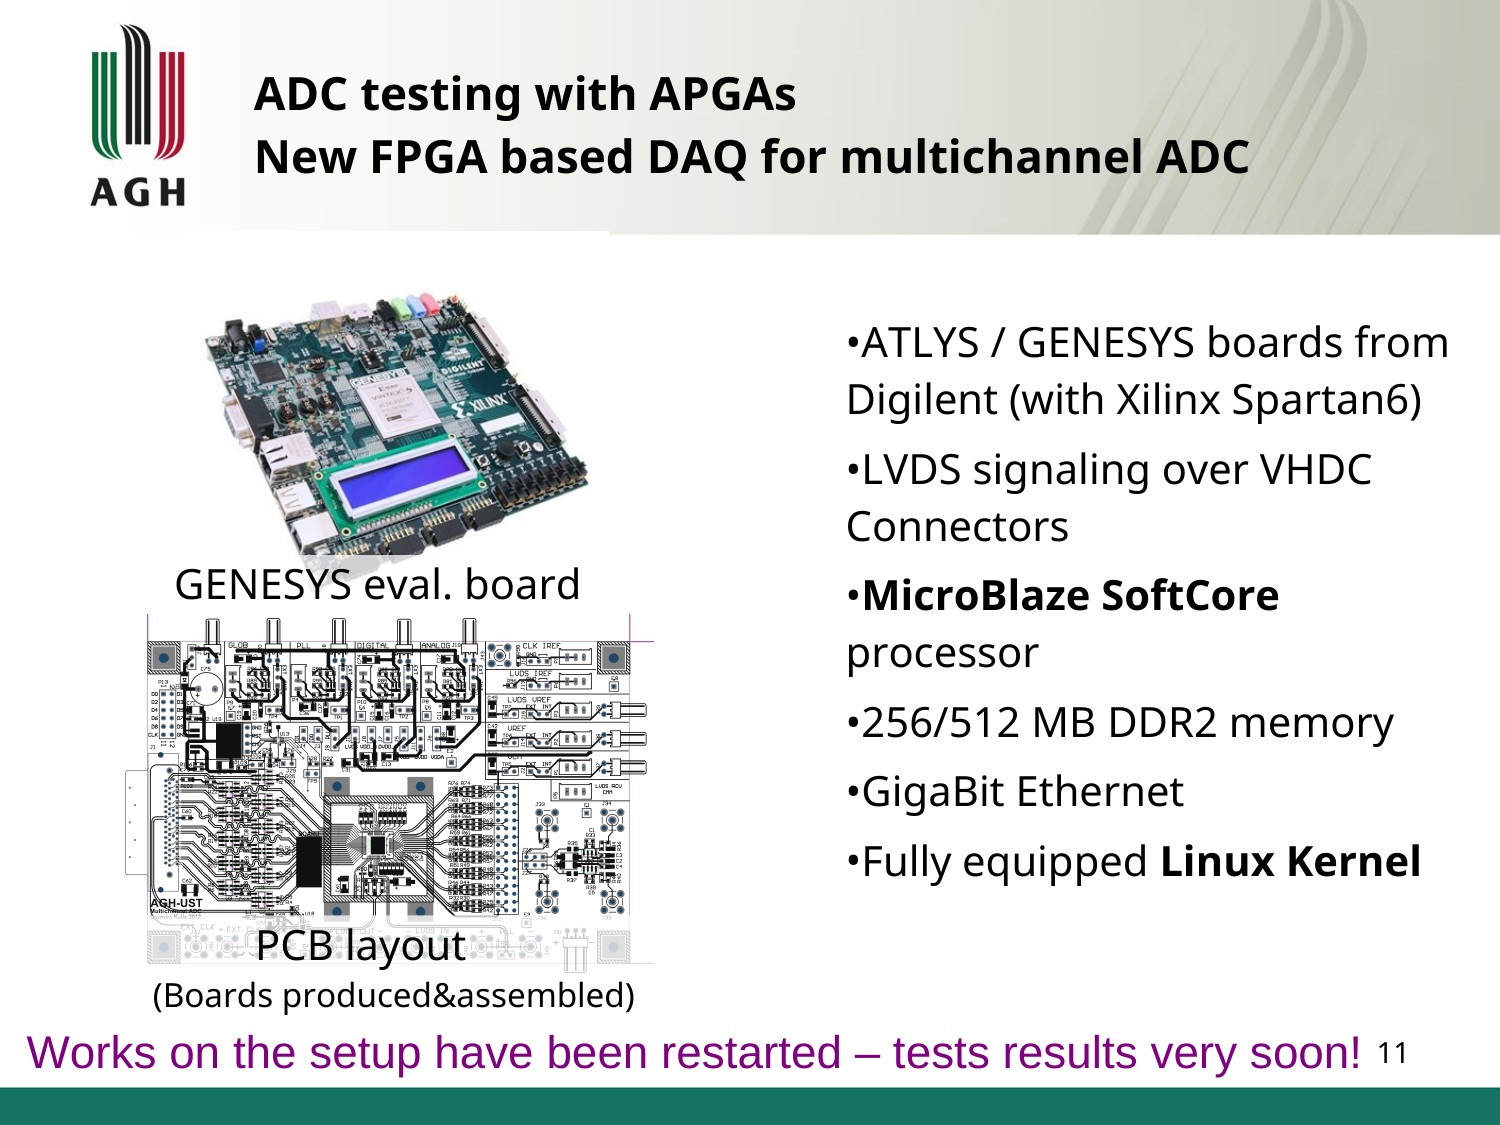

# ADC testing with APGAs New FPGA based DAQ for multichannel ADC
ATLYS / GENESYS boards from Digilent (with Xilinx Spartan6)
LVDS signaling over VHDC Connectors
MicroBlaze SoftCore processor
256/512 MB DDR2 memory
GigaBit Ethernet
Fully equipped Linux Kernel
GENESYS eval. board
PCB layout
(Boards produced&assembled)
Works on the setup have been restarted – tests results very soon!
11